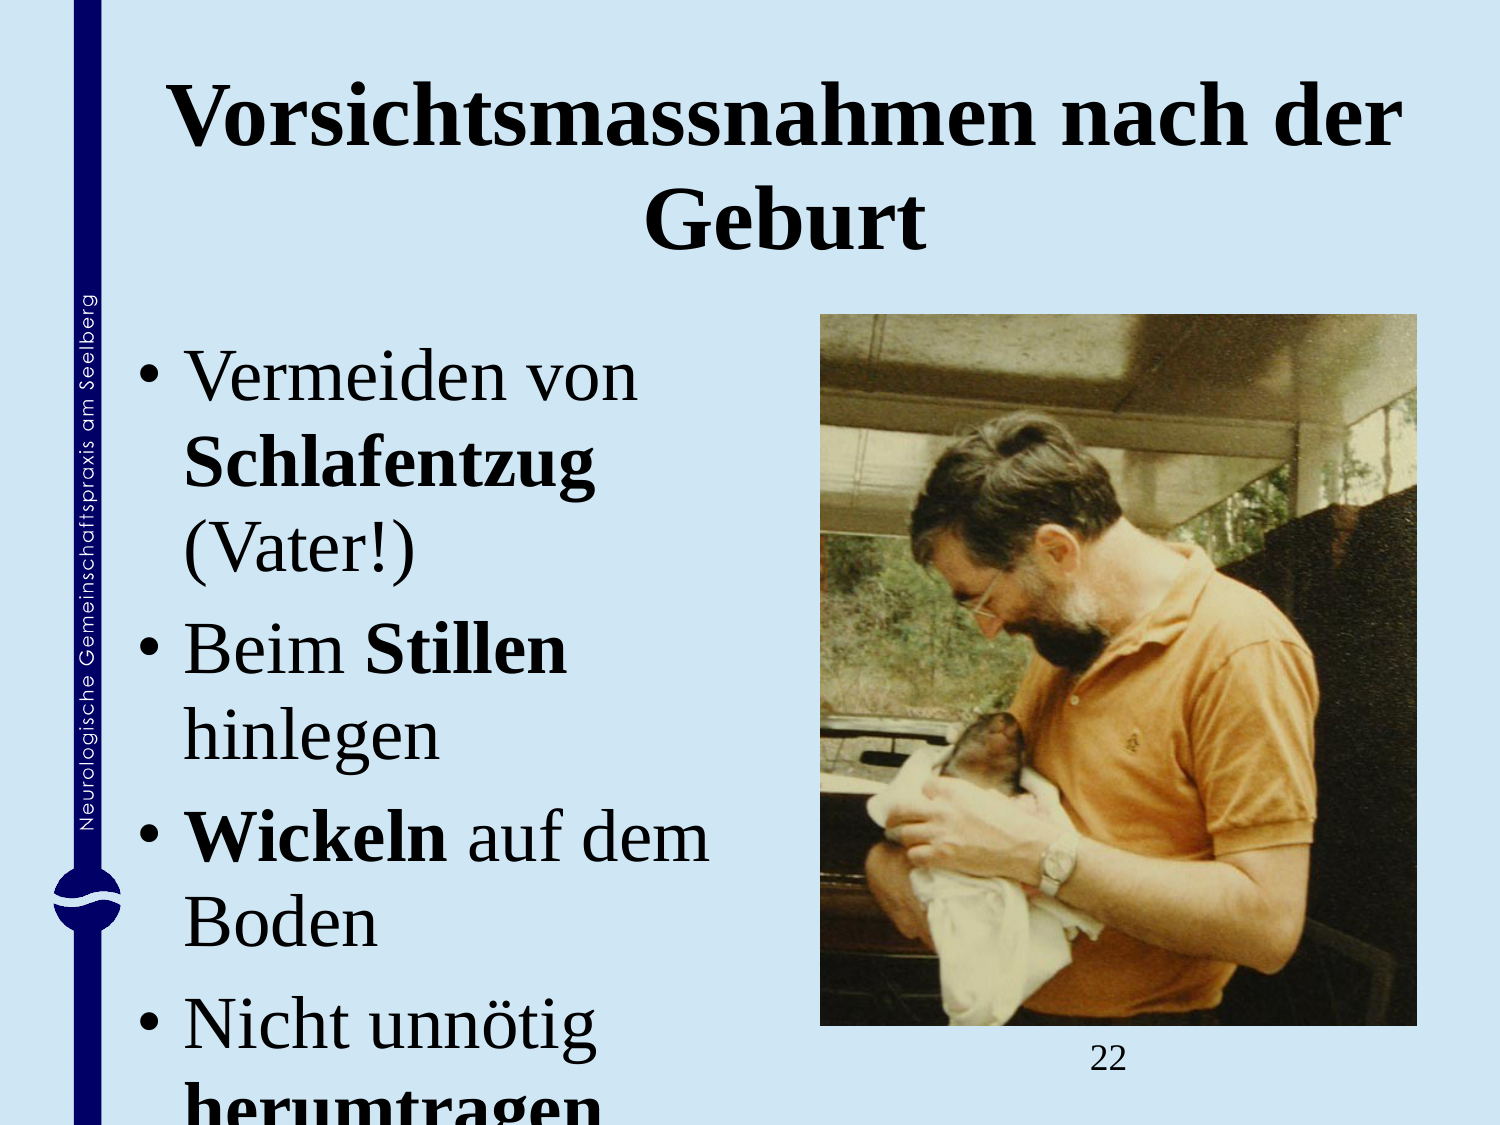

# Vorsichtsmassnahmen nach der Geburt
Vermeiden von Schlafentzug (Vater!)
Beim Stillen hinlegen
Wickeln auf dem Boden
Nicht unnötig herumtragen
nicht alleine baden
Kinderwagen mit automatischer Bremse